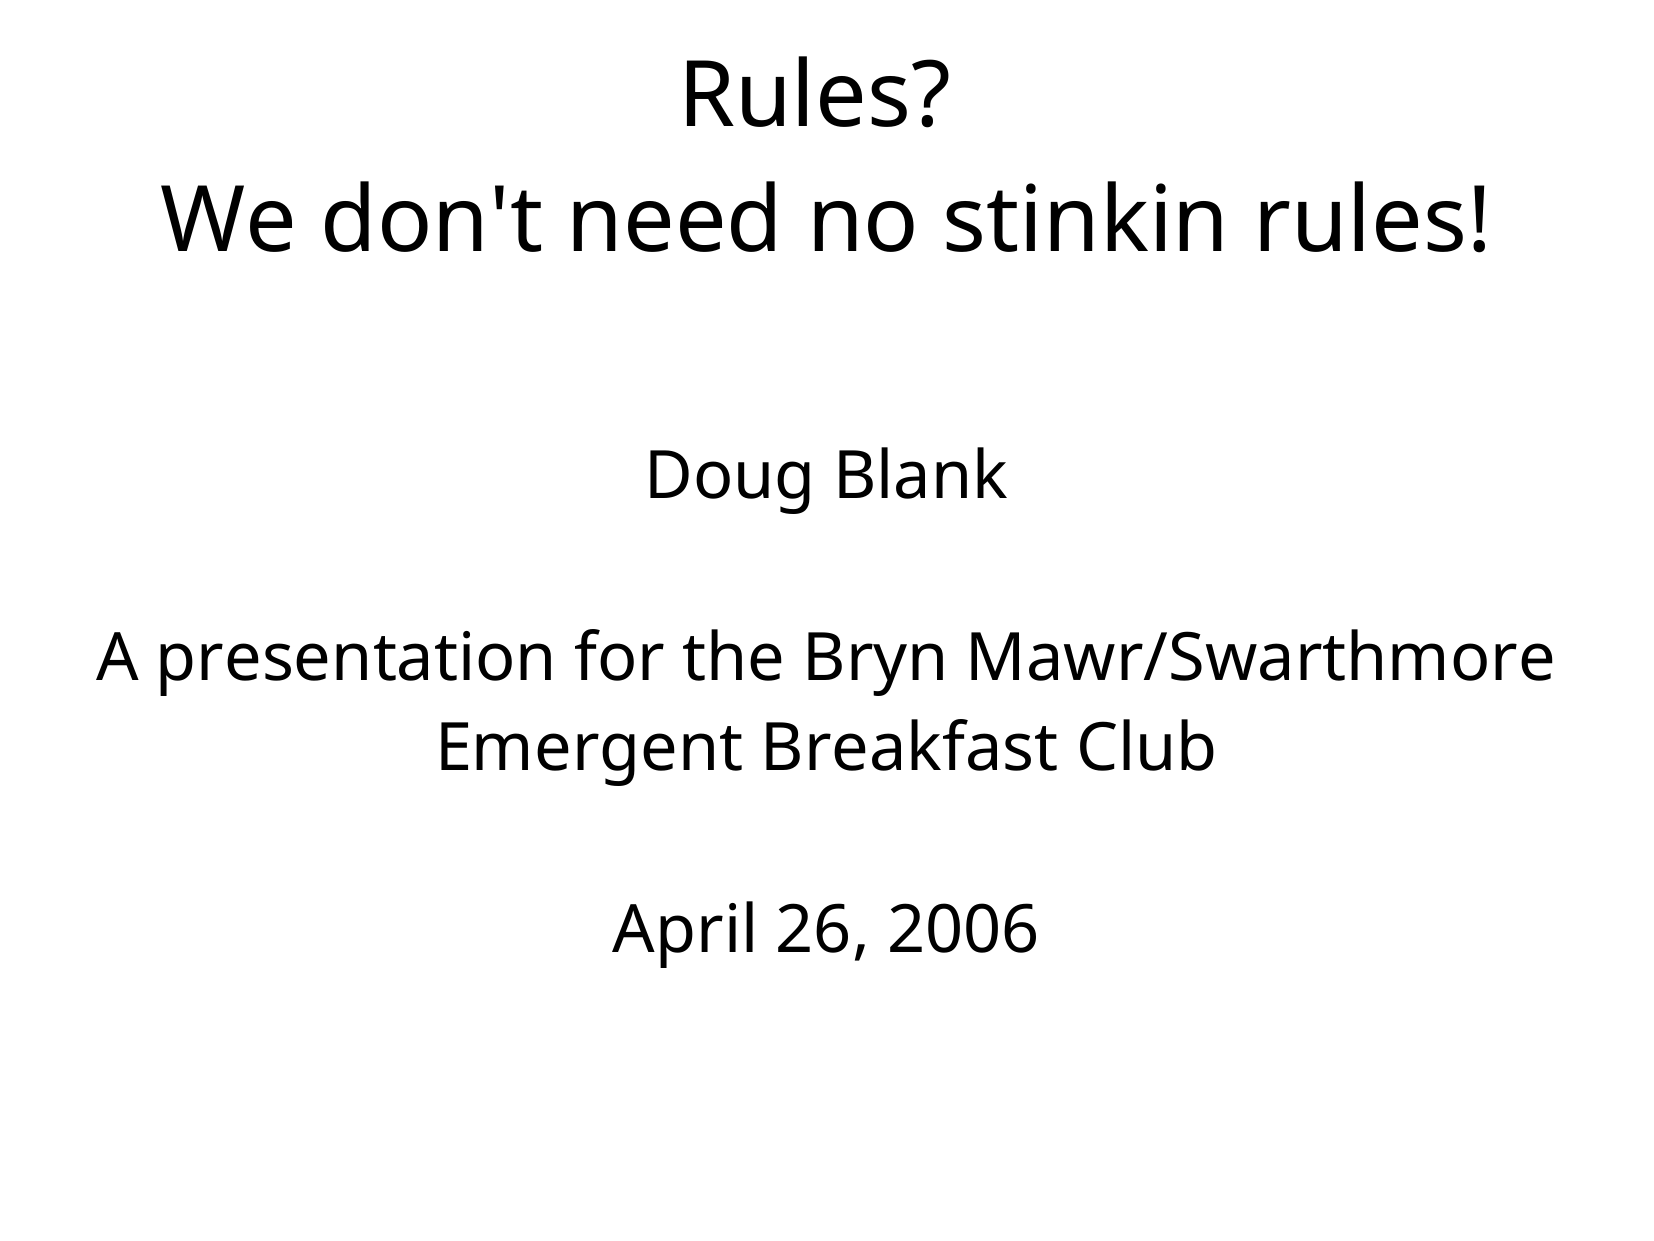

# Rules? We don't need no stinkin rules!
Doug Blank
A presentation for the Bryn Mawr/Swarthmore Emergent Breakfast Club
April 26, 2006